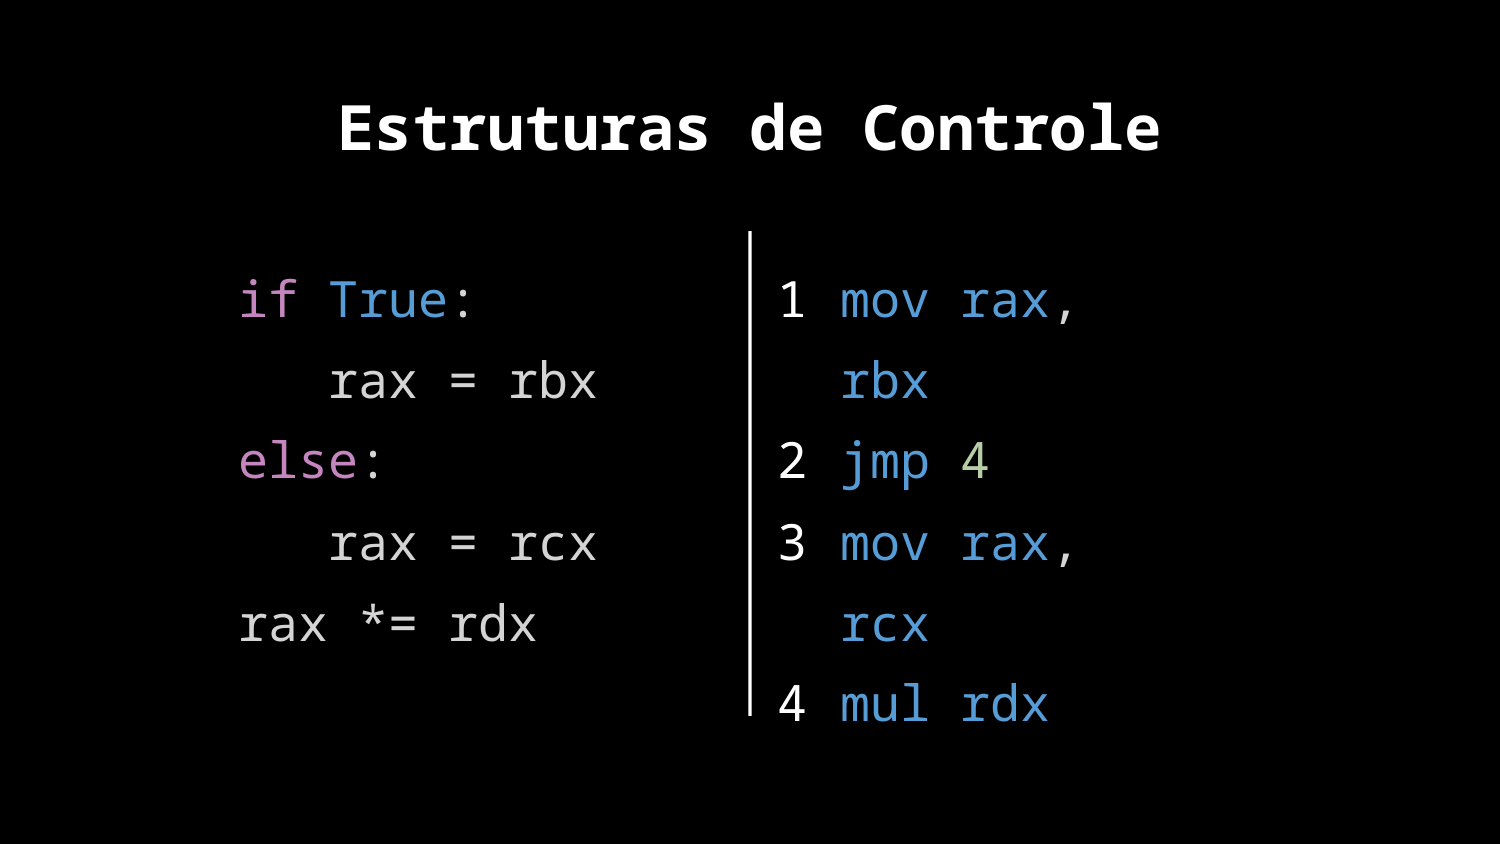

# Estruturas de Controle
if True:
 rax = rbx
else:
 rax = rcx
rax *= rdx
mov rax, rbx
jmp 4
mov rax, rcx
mul rdx